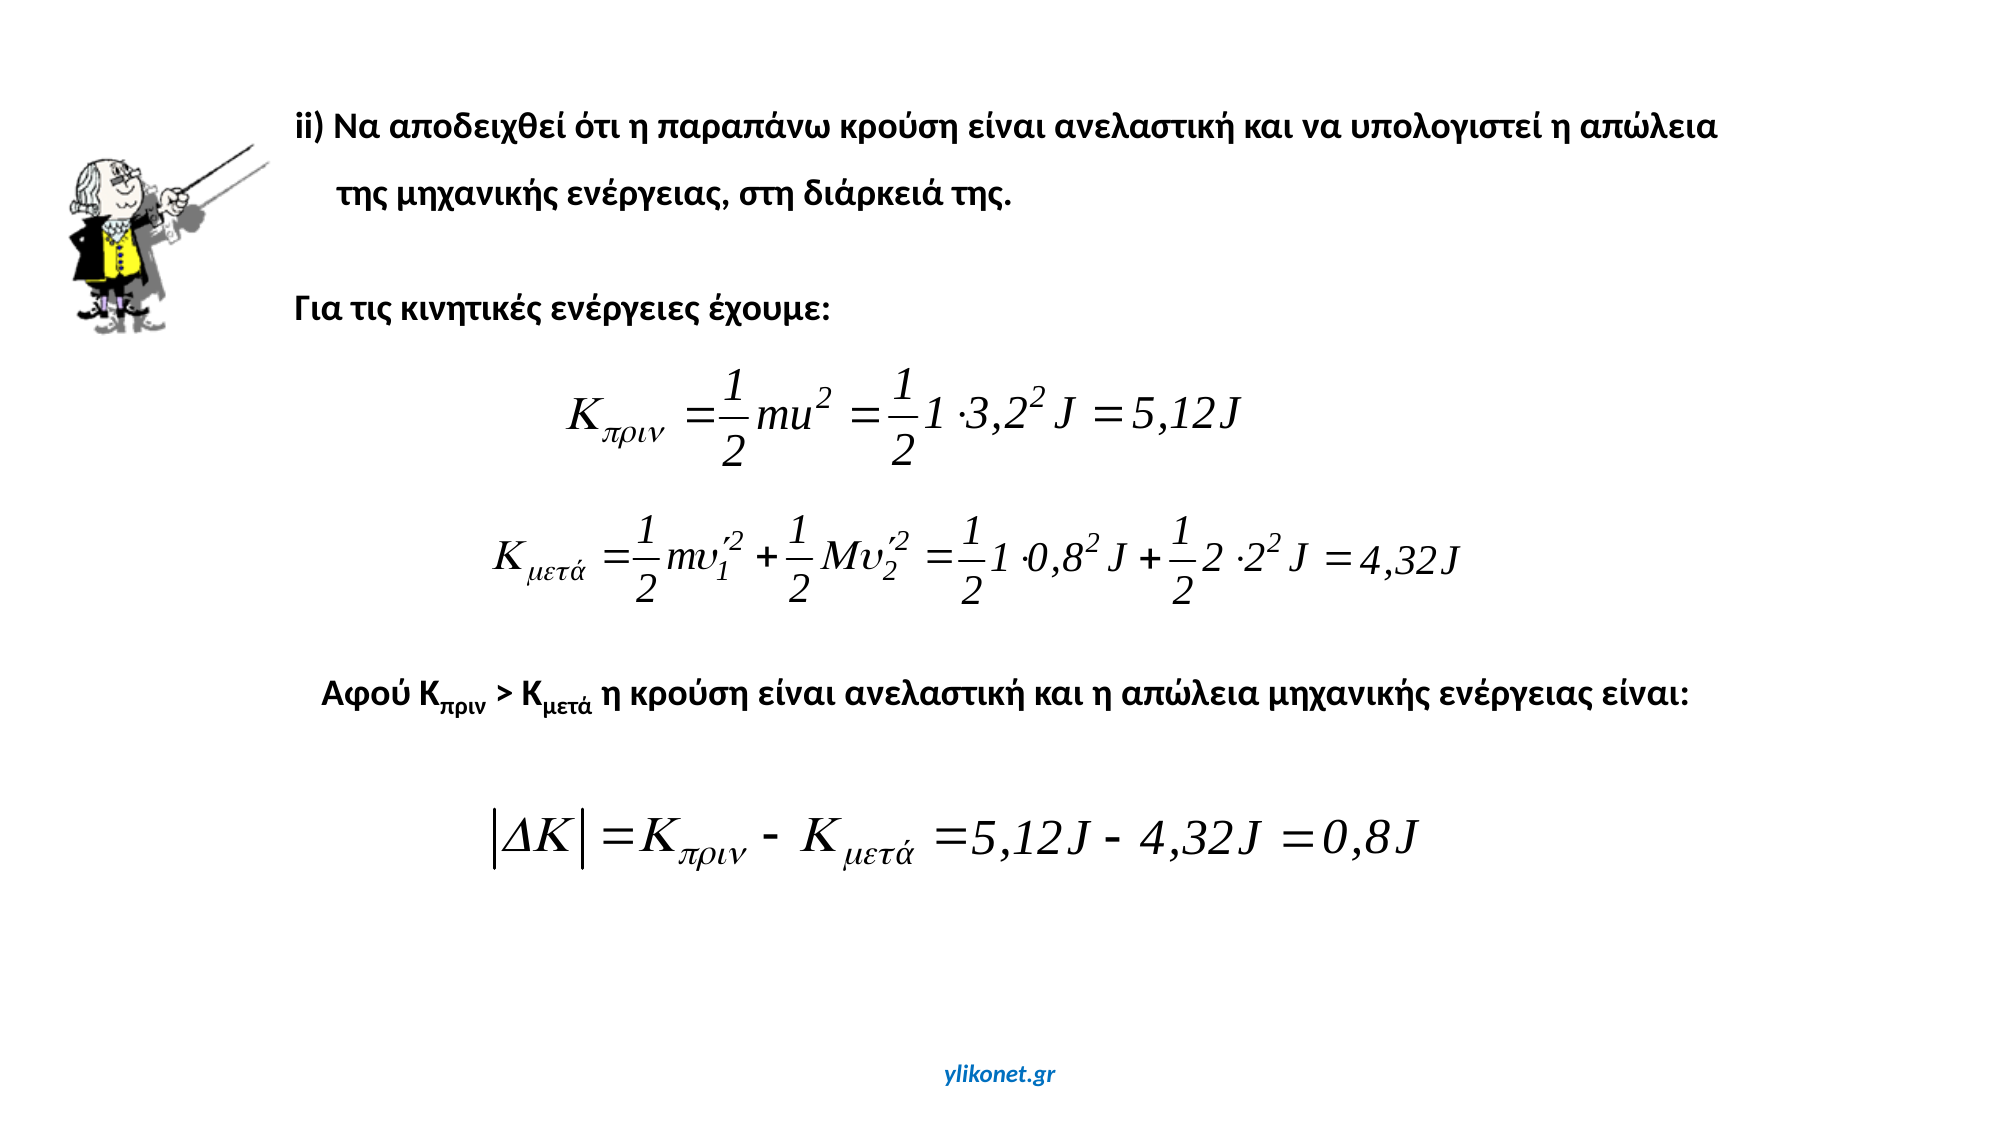

ii) Να αποδειχθεί ότι η παραπάνω κρούση είναι ανελαστική και να υπολογιστεί η απώλεια
 της μηχανικής ενέργειας, στη διάρκειά της.
Για τις κινητικές ενέργειες έχουμε:
Αφού Κπριν > Κμετά η κρούση είναι ανελαστική και η απώλεια μηχανικής ενέργειας είναι:
ylikonet.gr